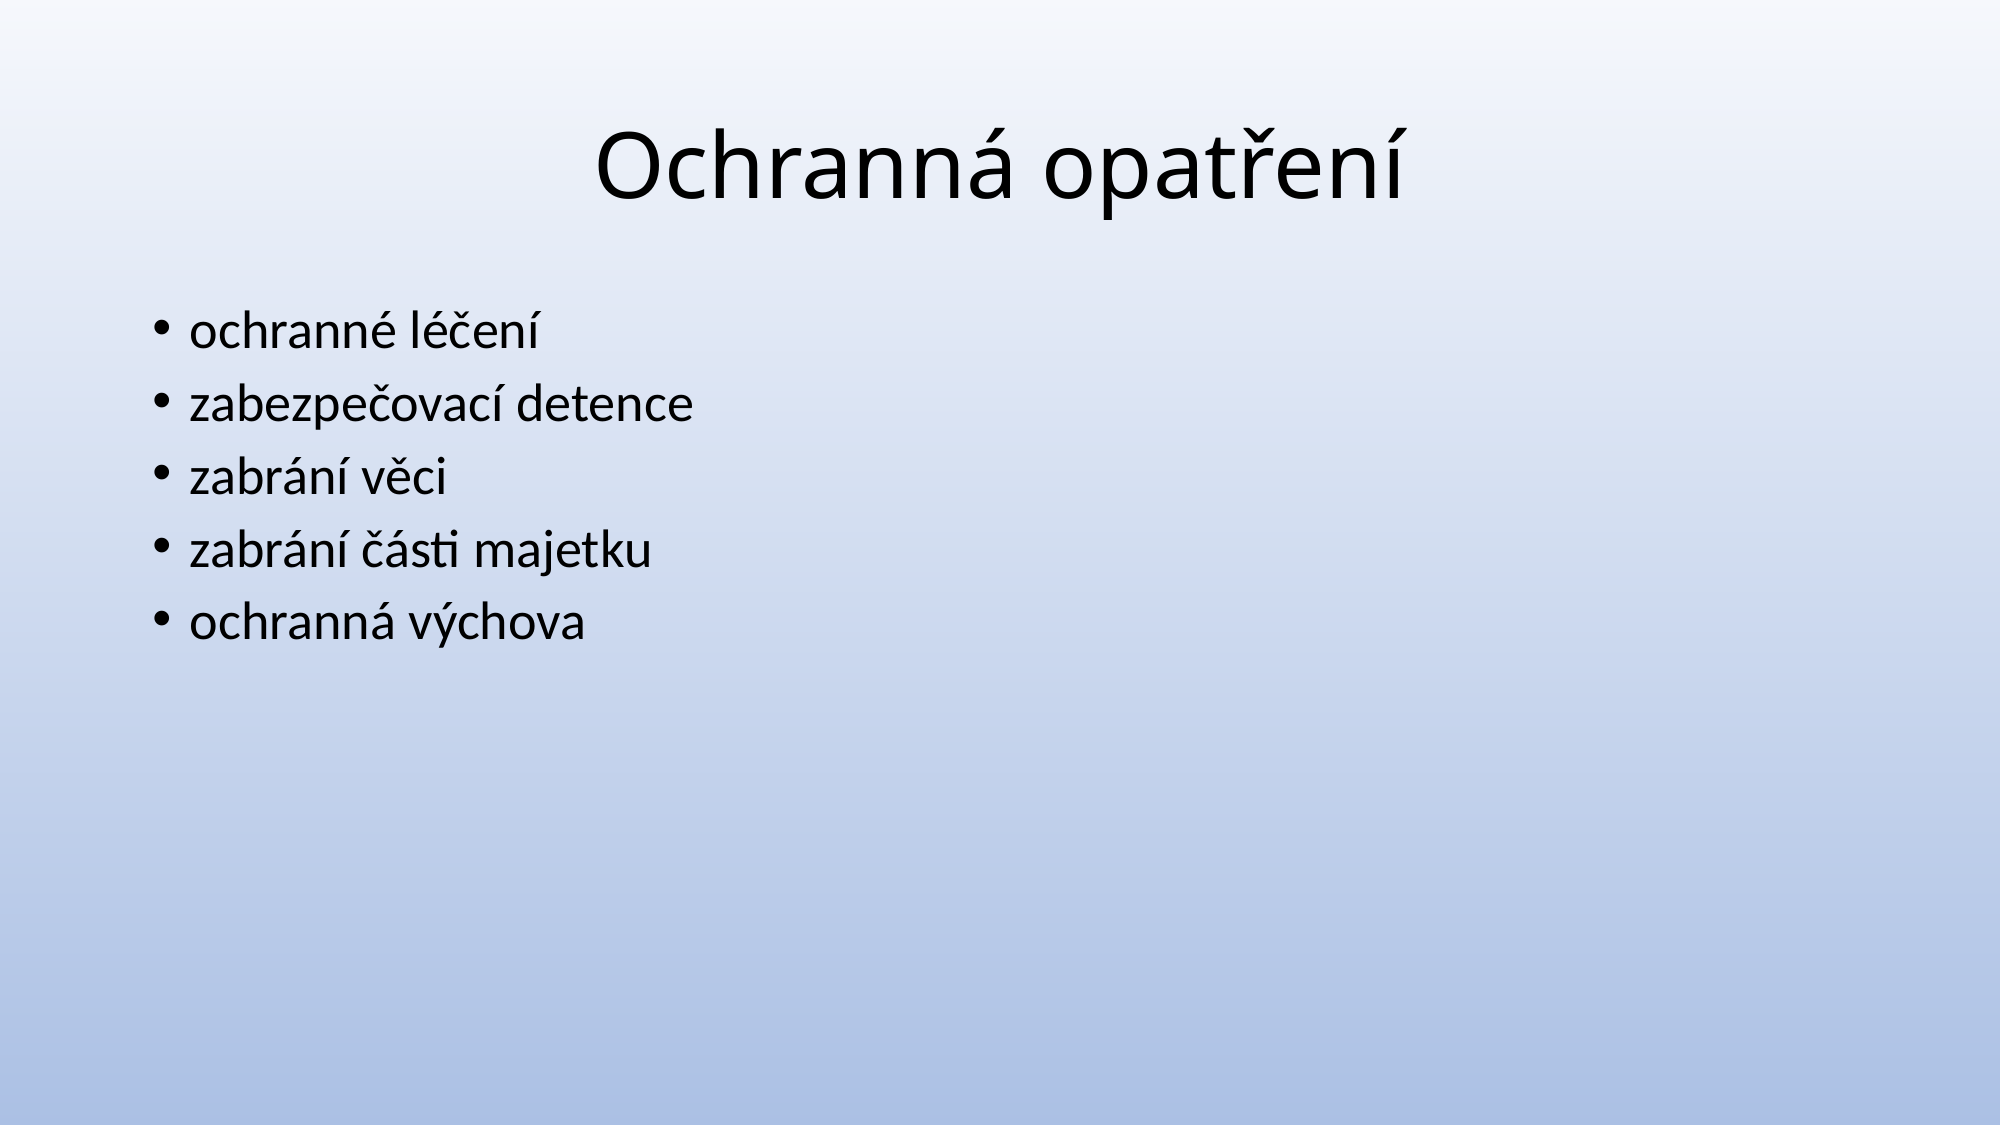

# Ochranná opatření
ochranné léčení
zabezpečovací detence
zabrání věci
zabrání části majetku
ochranná výchova